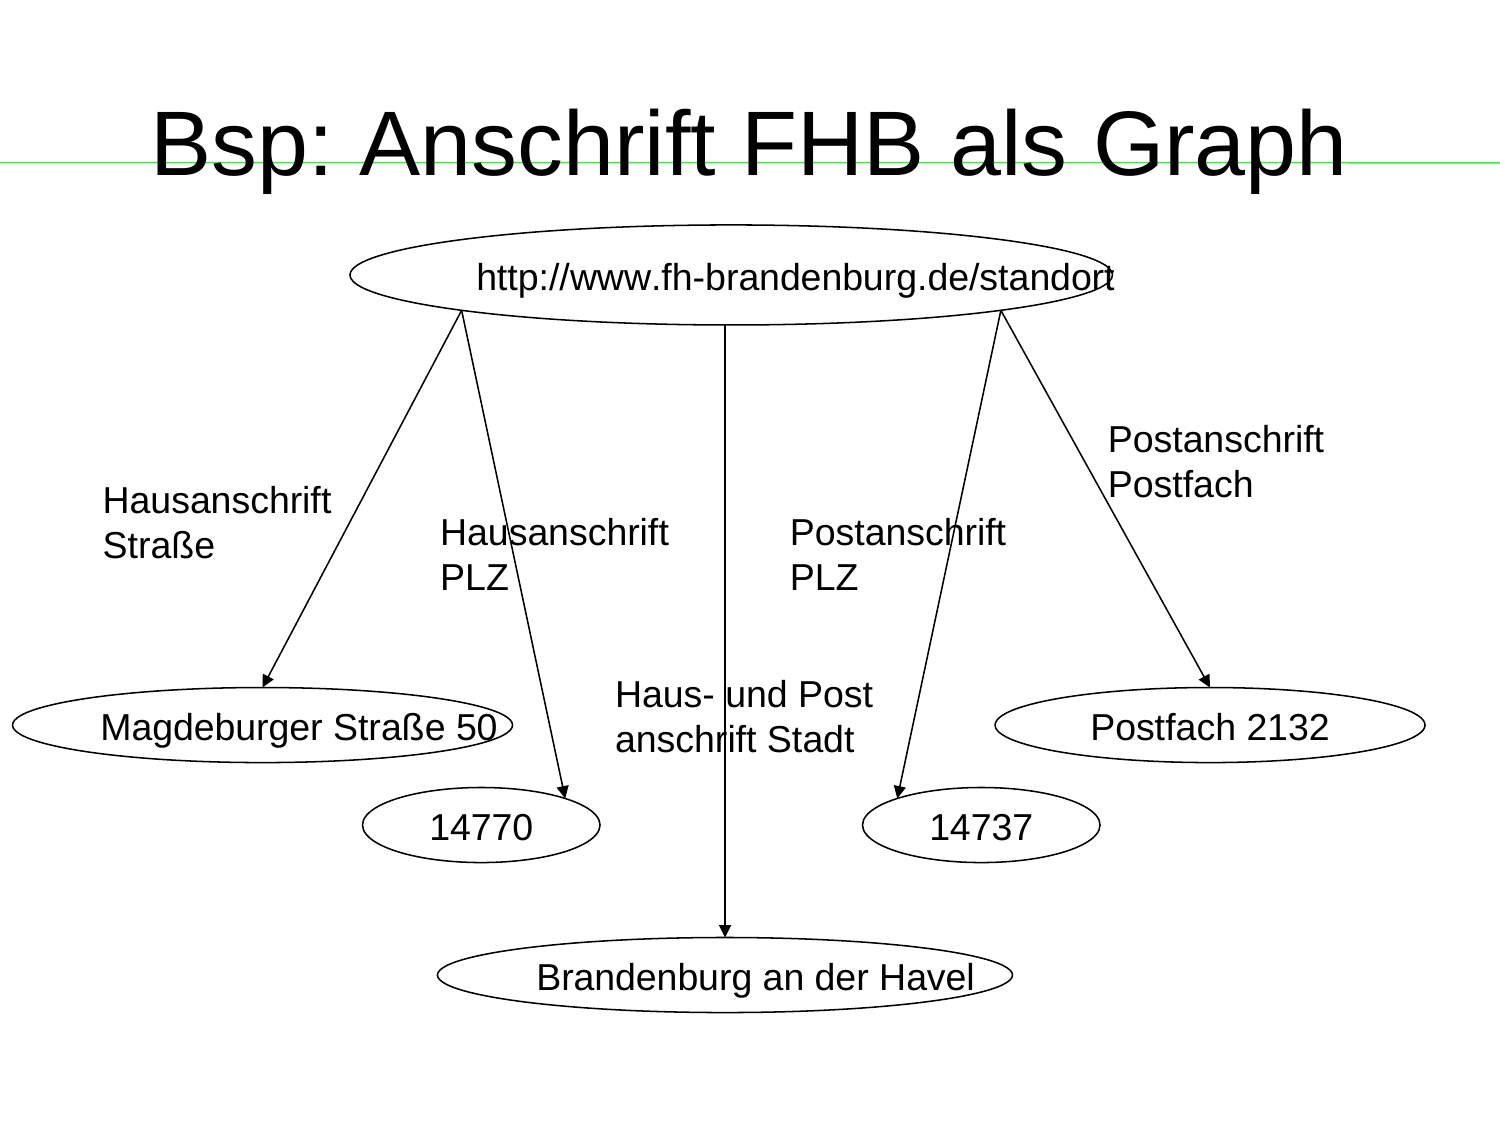

# Bsp: Anschrift FHB als Graph
http://www.fh-brandenburg.de/standort
Postanschrift
Postfach
Hausanschrift
Straße
Hausanschrift
PLZ
Postanschrift
PLZ
Haus- und Post
anschrift Stadt
Magdeburger Straße 50
Postfach 2132
14770
14737
Brandenburg an der Havel